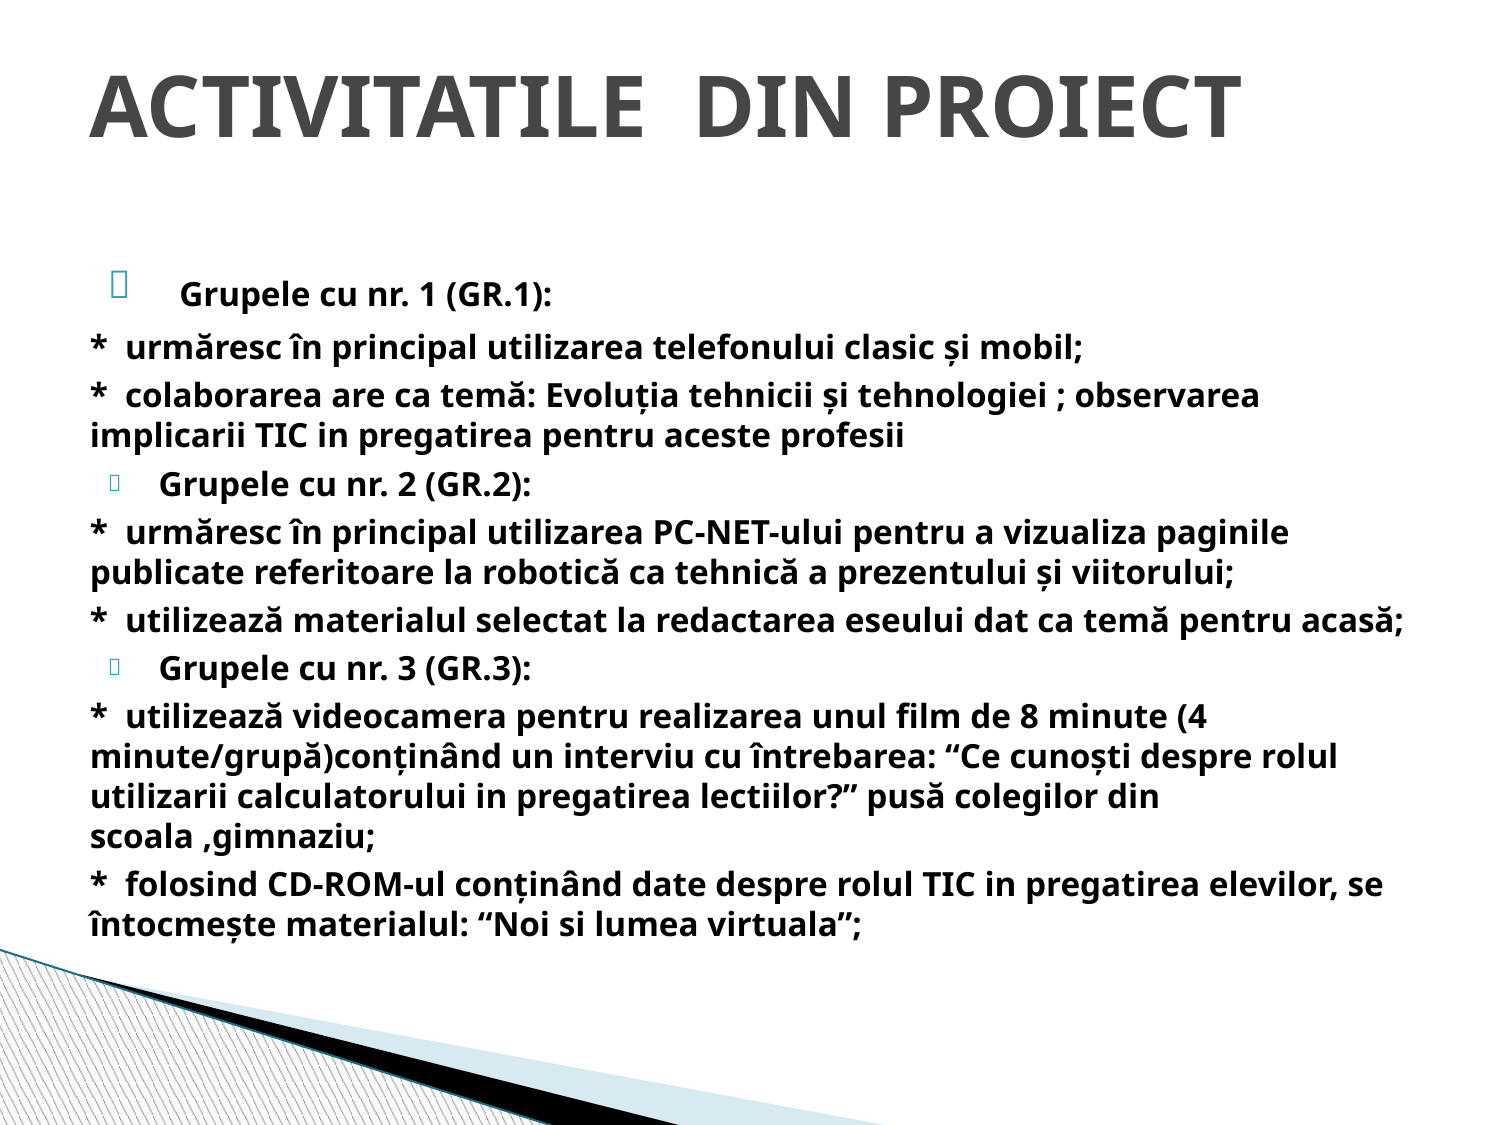

ACTIVITATILE DIN PROIECT
# Grupele cu nr. 1 (GR.1):
*  urmăresc în principal utilizarea telefonului clasic și mobil;
*  colaborarea are ca temă: Evoluția tehnicii și tehnologiei ; observarea implicarii TIC in pregatirea pentru aceste profesii
 Grupele cu nr. 2 (GR.2):
*  urmăresc în principal utilizarea PC-NET-ului pentru a vizualiza paginile publicate referitoare la robotică ca tehnică a prezentului și viitorului;
*  utilizează materialul selectat la redactarea eseului dat ca temă pentru acasă;
 Grupele cu nr. 3 (GR.3):
*  utilizează videocamera pentru realizarea unul film de 8 minute (4 minute/grupă)conținând un interviu cu întrebarea: “Ce cunoști despre rolul utilizarii calculatorului in pregatirea lectiilor?” pusă colegilor din scoala ,gimnaziu;
*  folosind CD-ROM-ul conținând date despre rolul TIC in pregatirea elevilor, se întocmește materialul: “Noi si lumea virtuala”;